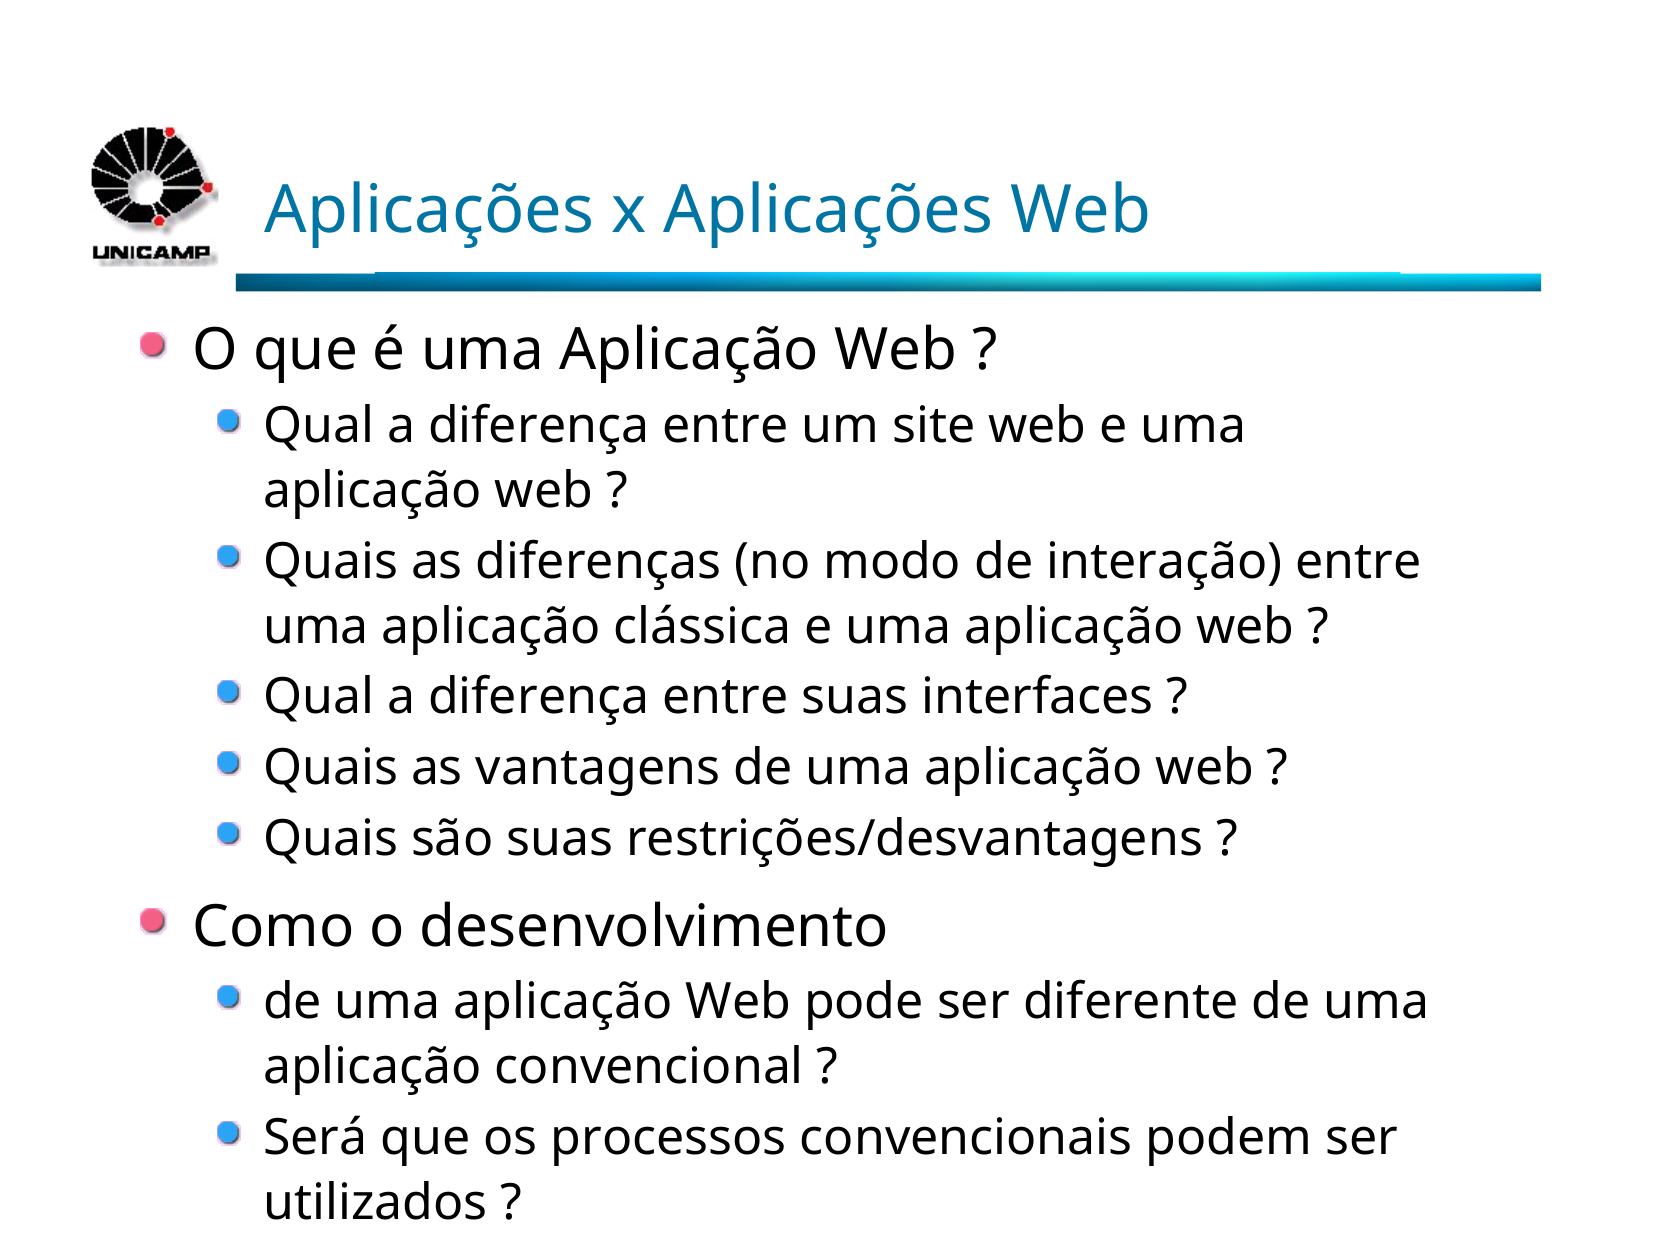

# Aplicações x Aplicações Web
O que é uma Aplicação Web ?
Qual a diferença entre um site web e uma
aplicação web ?
Quais as diferenças (no modo de interação) entre uma aplicação clássica e uma aplicação web ?
Qual a diferença entre suas interfaces ?
Quais as vantagens de uma aplicação web ?
Quais são suas restrições/desvantagens ?
Como o desenvolvimento
de uma aplicação Web pode ser diferente de uma aplicação convencional ?
Será que os processos convencionais podem ser utilizados ?
Qual a importância do reuso neste caso ?